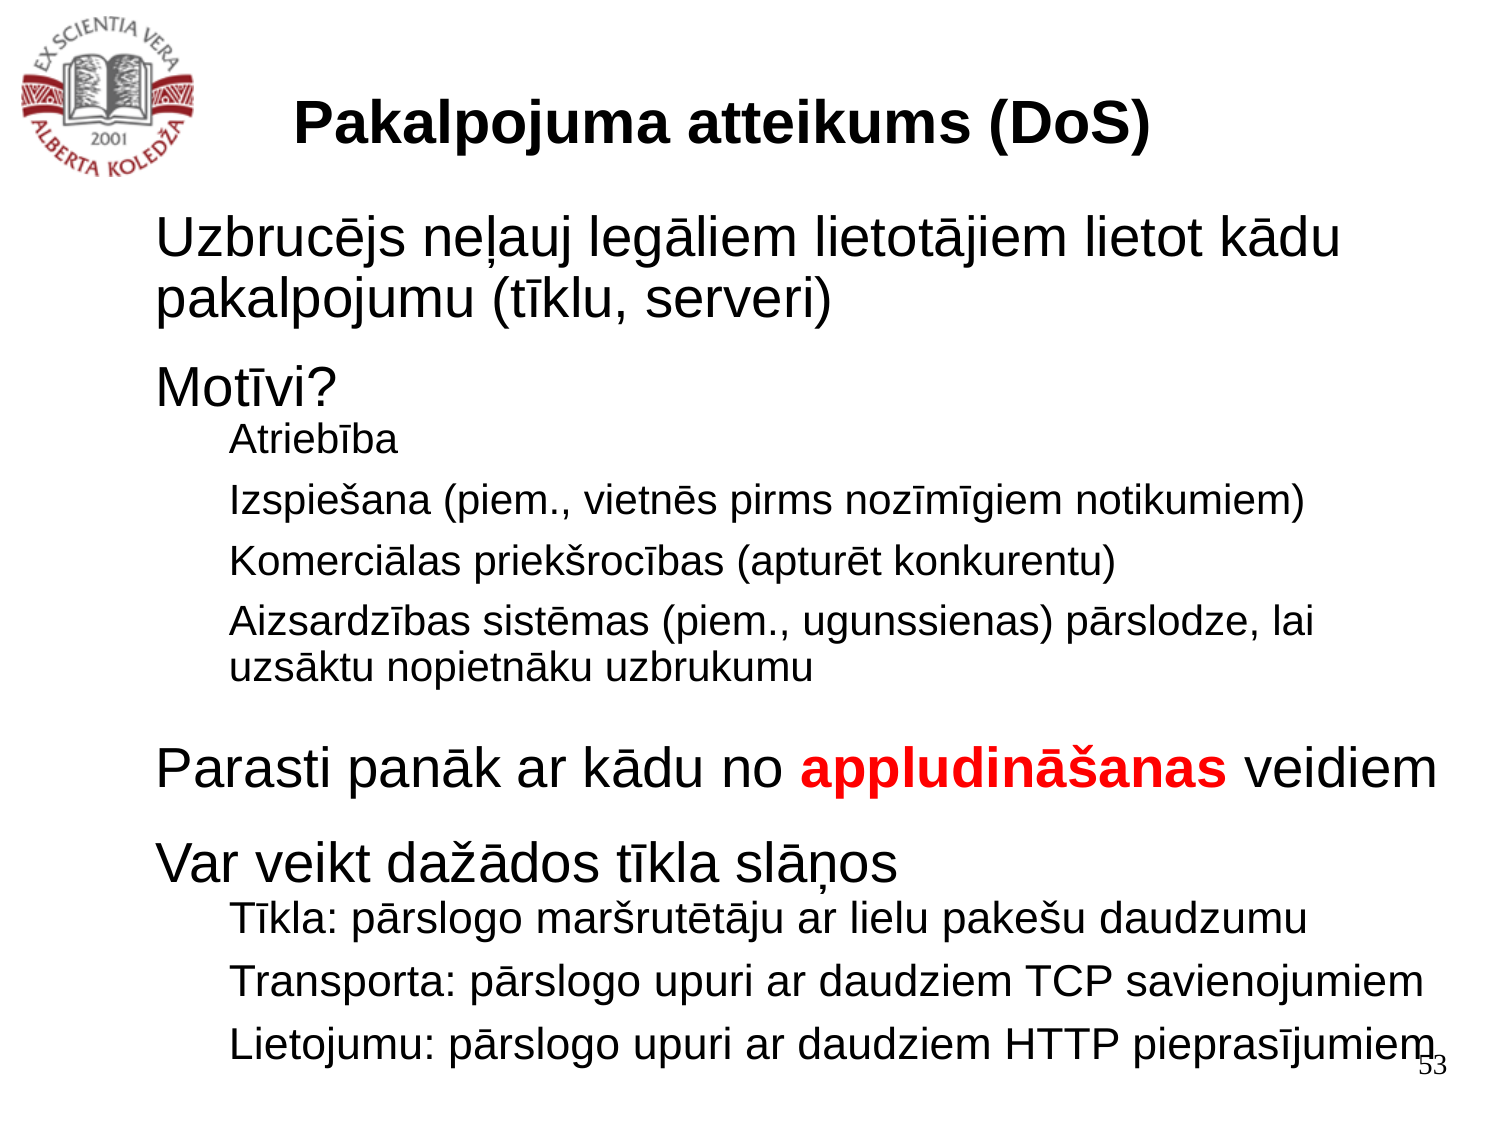

# Pakalpojuma atteikums (DoS)
Uzbrucējs neļauj legāliem lietotājiem lietot kādu pakalpojumu (tīklu, serveri)
Motīvi?
Atriebība
Izspiešana (piem., vietnēs pirms nozīmīgiem notikumiem)
Komerciālas priekšrocības (apturēt konkurentu)
Aizsardzības sistēmas (piem., ugunssienas) pārslodze, lai uzsāktu nopietnāku uzbrukumu
Parasti panāk ar kādu no appludināšanas veidiem
Var veikt dažādos tīkla slāņos
Tīkla: pārslogo maršrutētāju ar lielu pakešu daudzumu
Transporta: pārslogo upuri ar daudziem TCP savienojumiem
Lietojumu: pārslogo upuri ar daudziem HTTP pieprasījumiem